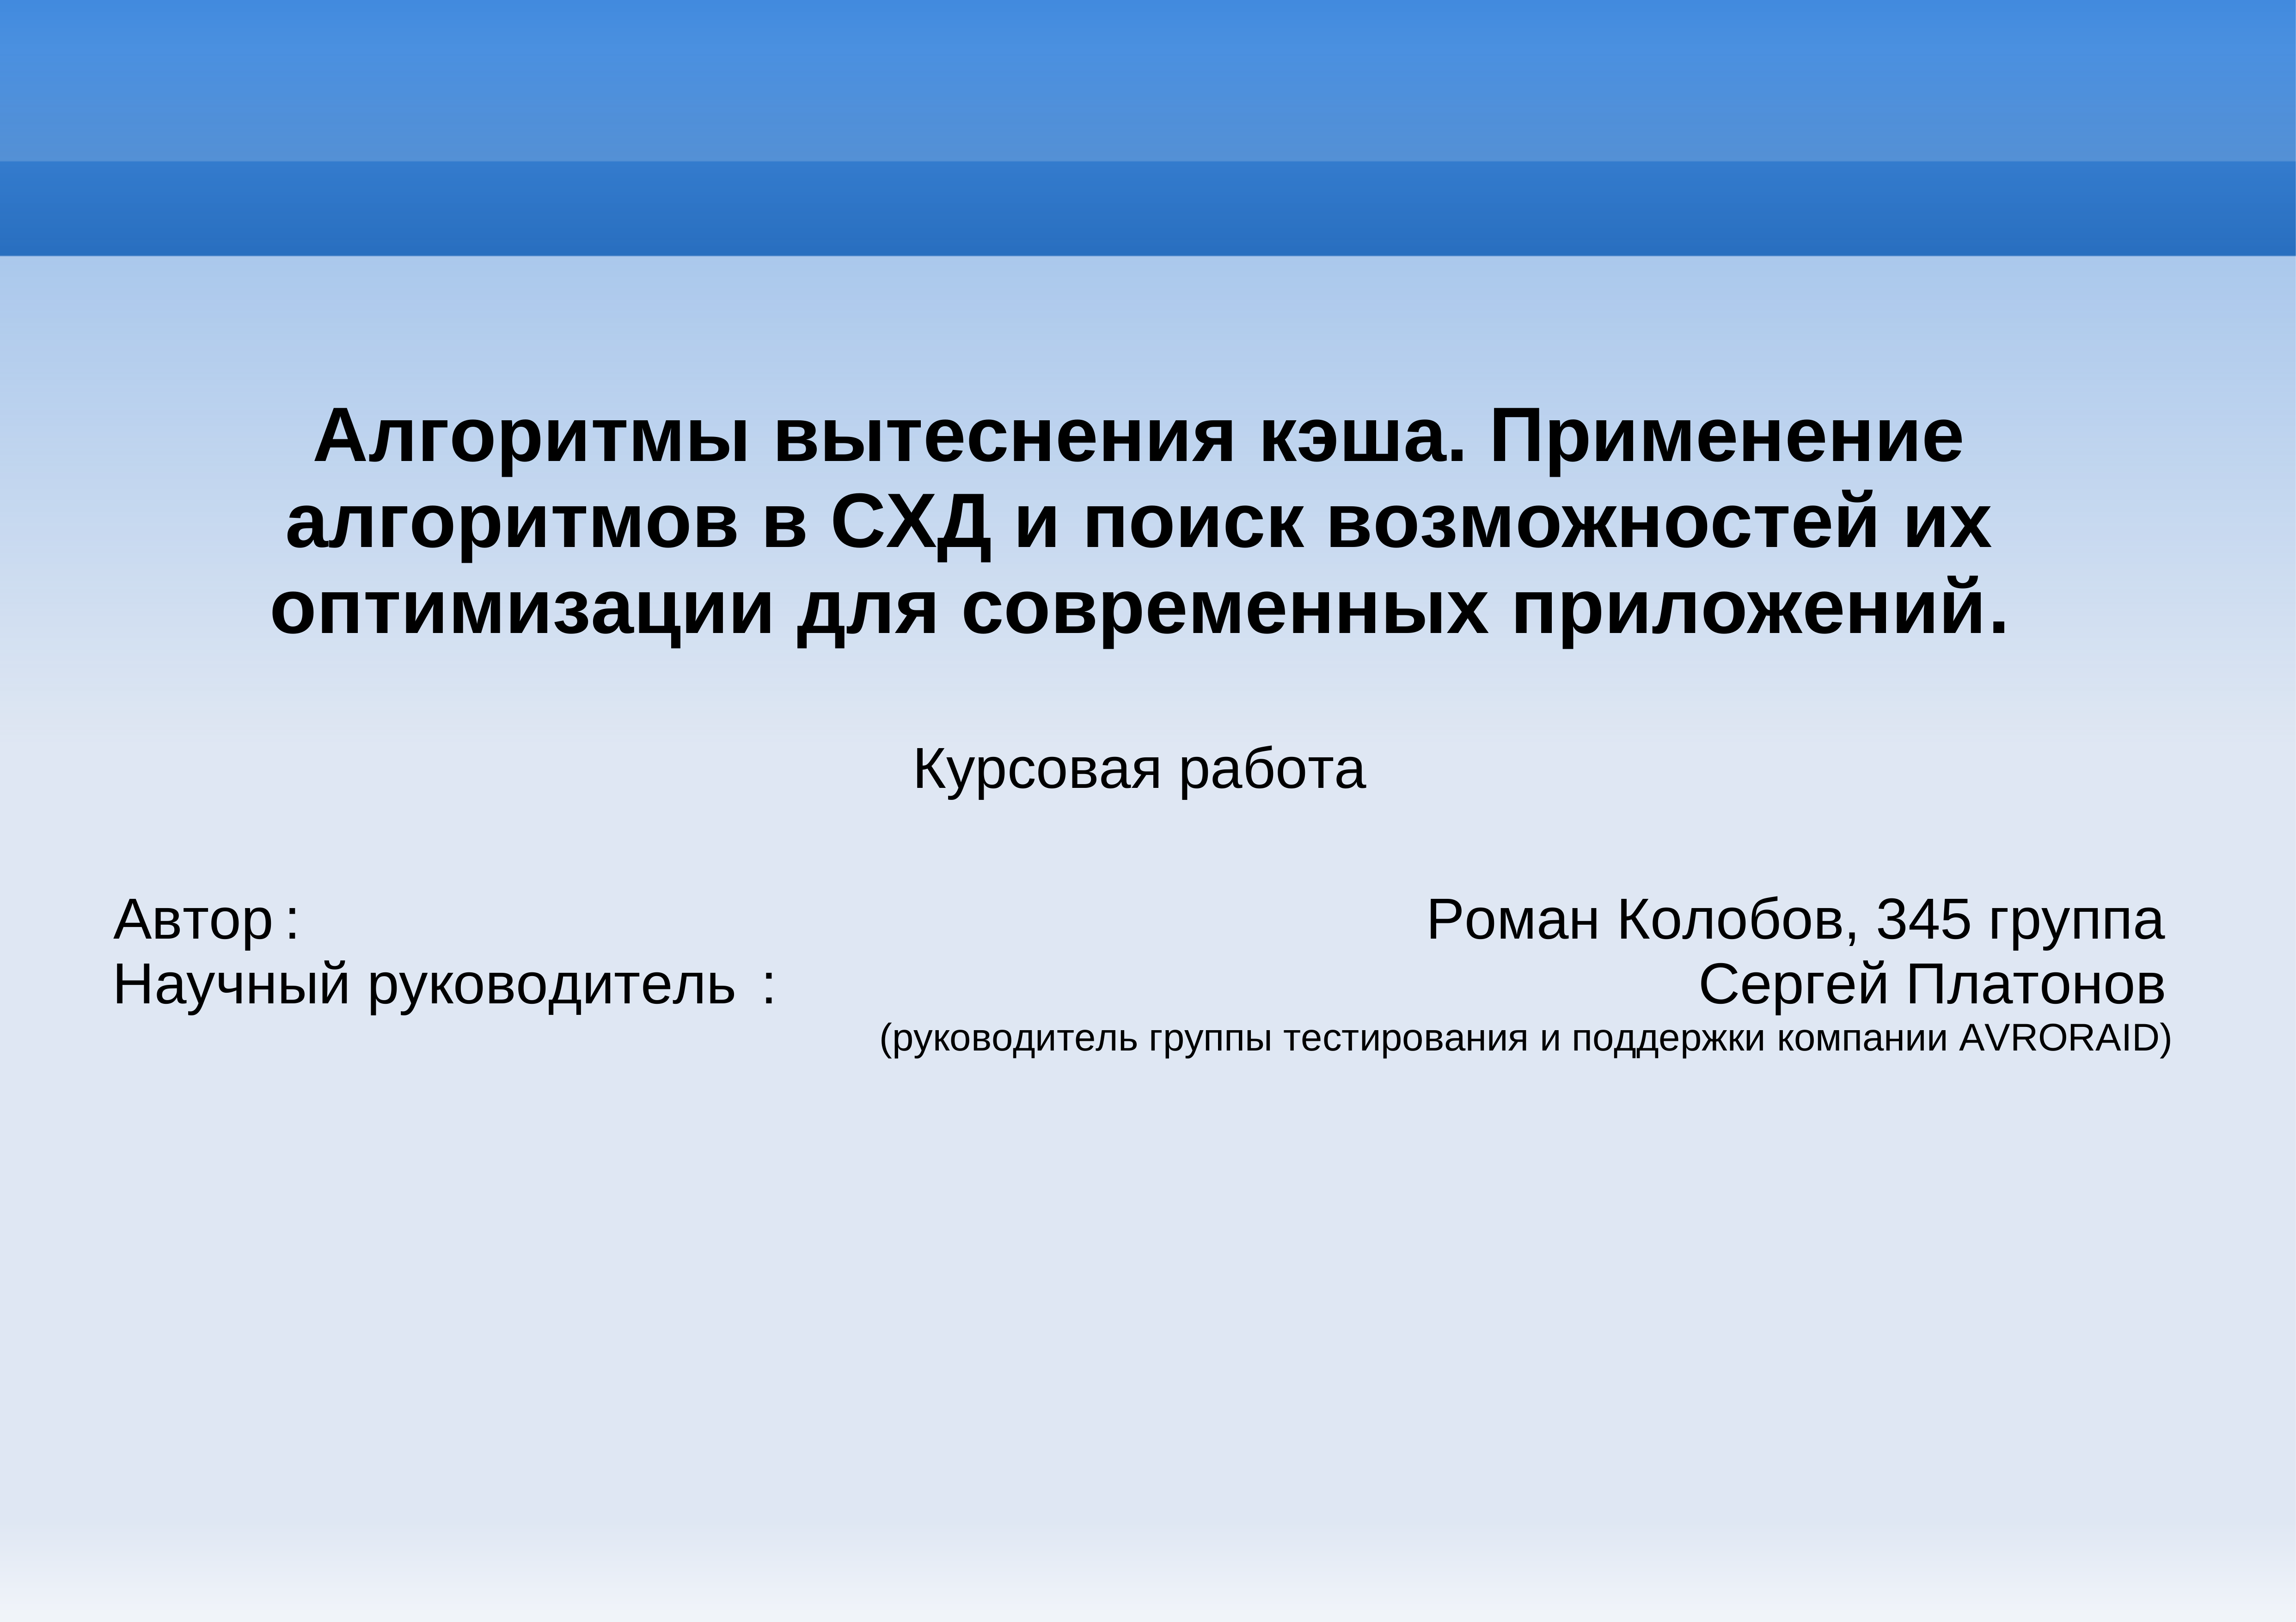

# Алгоритмы вытеснения кэша. Применение алгоритмов в СХД и поиск возможностей их оптимизации для современных приложений.
Курсовая работа
Автор	:																																	 Роман Колобов, 345 группа
Научный руководитель	:																											 Сергей Платонов
(руководитель группы тестирования и поддержки компании AVRORAID)